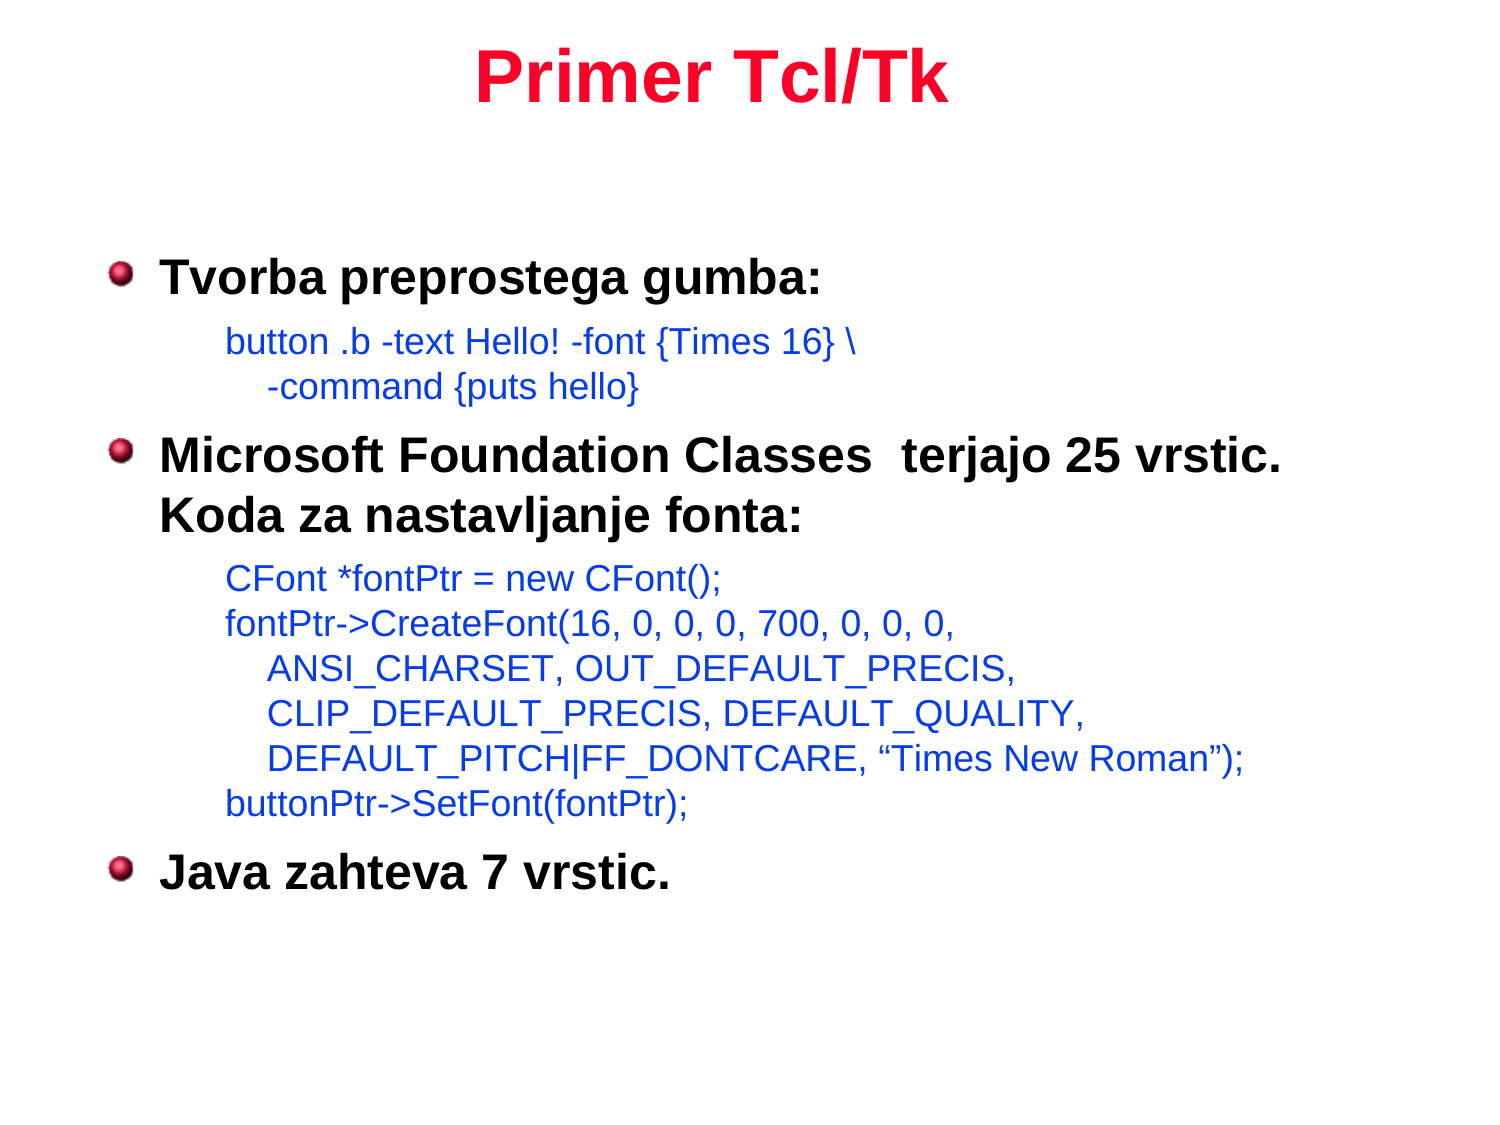

# Primer Tcl/Tk
Tvorba preprostega gumba:
	button .b -text Hello! -font {Times 16} \
 -command {puts hello}
Microsoft Foundation Classes terjajo 25 vrstic.
Koda za nastavljanje fonta:
	CFont *fontPtr = new CFont();
fontPtr->CreateFont(16, 0, 0, 0, 700, 0, 0, 0,
 ANSI_CHARSET, OUT_DEFAULT_PRECIS,
 CLIP_DEFAULT_PRECIS, DEFAULT_QUALITY,
 DEFAULT_PITCH|FF_DONTCARE, “Times New Roman”);
buttonPtr->SetFont(fontPtr);
Java zahteva 7 vrstic.